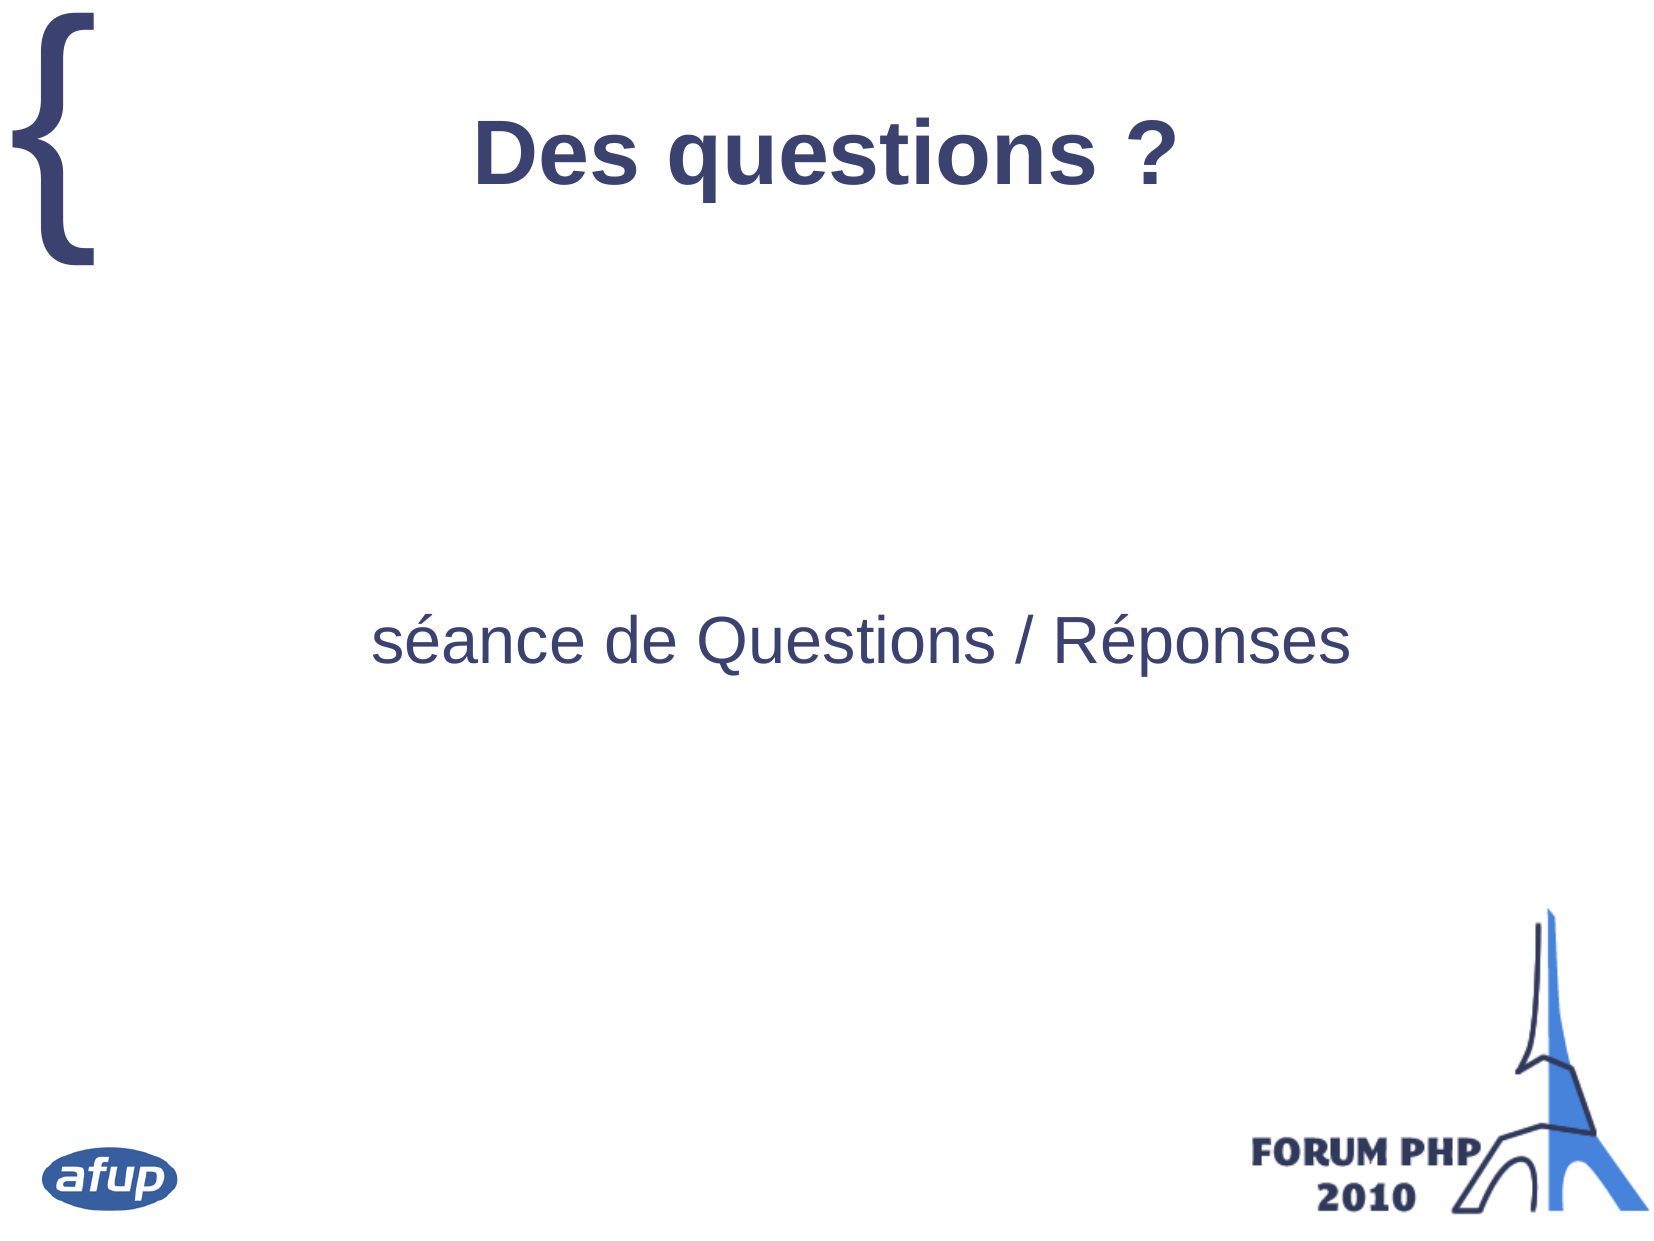

# Des questions ?
séance de Questions / Réponses